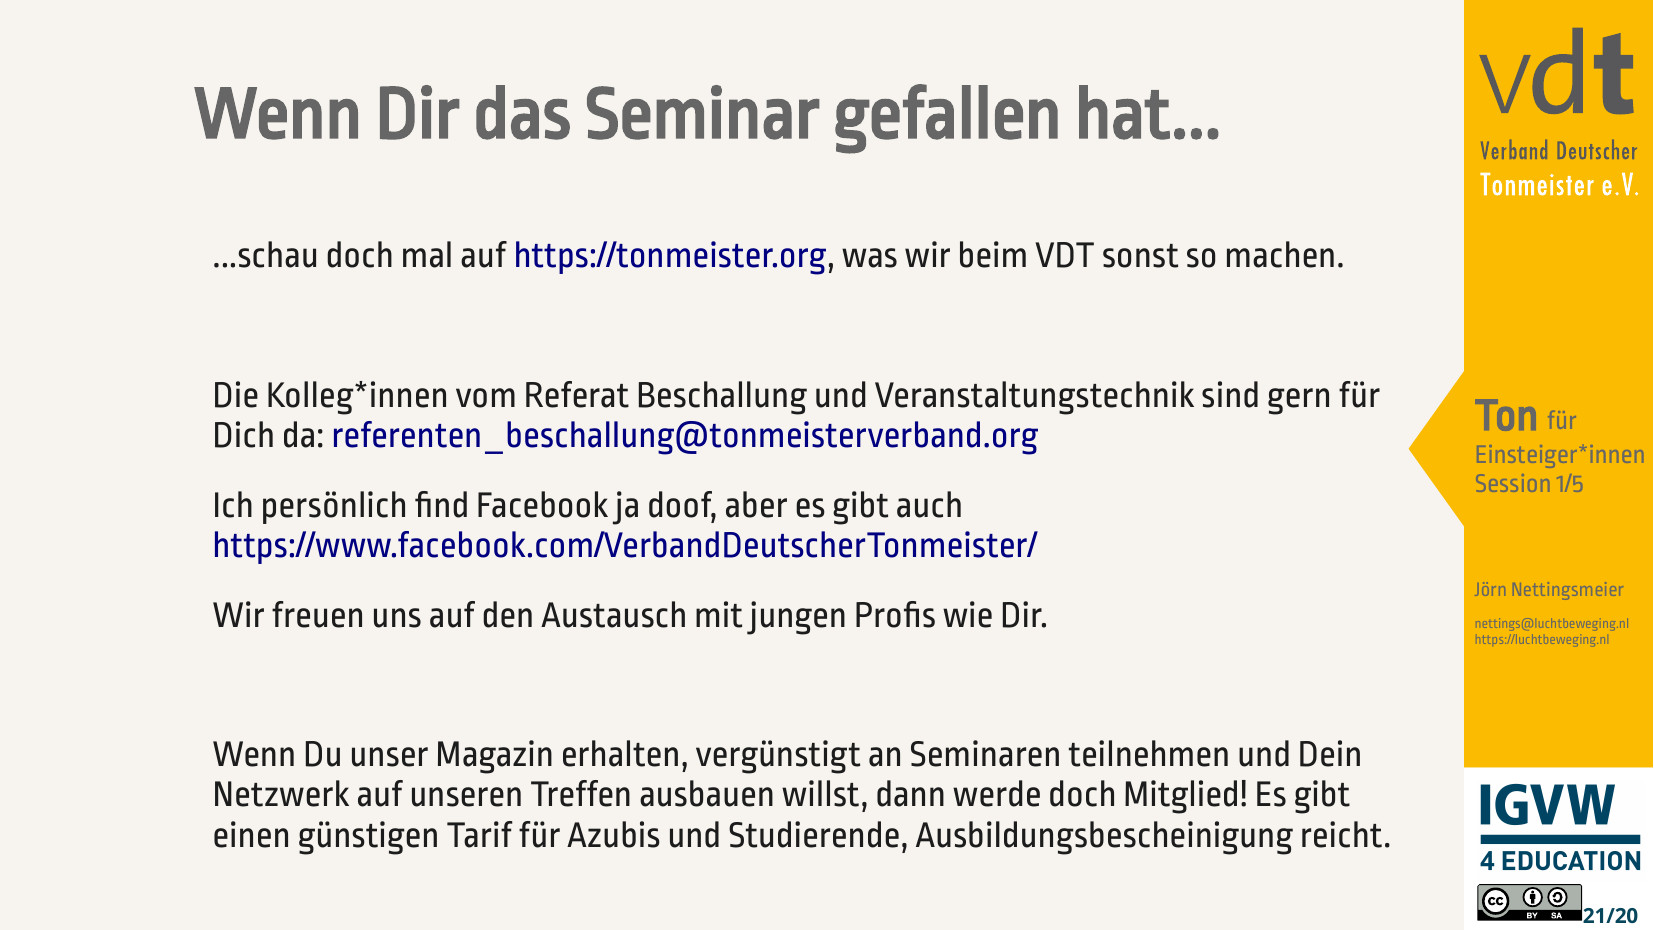

# Wenn Dir das Seminar gefallen hat...
...schau doch mal auf https://tonmeister.org, was wir beim VDT sonst so machen.
Die Kolleg*innen vom Referat Beschallung und Veranstaltungstechnik sind gern für Dich da: referenten_beschallung@tonmeisterverband.org
Ich persönlich find Facebook ja doof, aber es gibt auch https://www.facebook.com/VerbandDeutscherTonmeister/
Wir freuen uns auf den Austausch mit jungen Profis wie Dir.
Wenn Du unser Magazin erhalten, vergünstigt an Seminaren teilnehmen und Dein Netzwerk auf unseren Treffen ausbauen willst, dann werde doch Mitglied! Es gibt einen günstigen Tarif für Azubis und Studierende, Ausbildungsbescheinigung reicht.